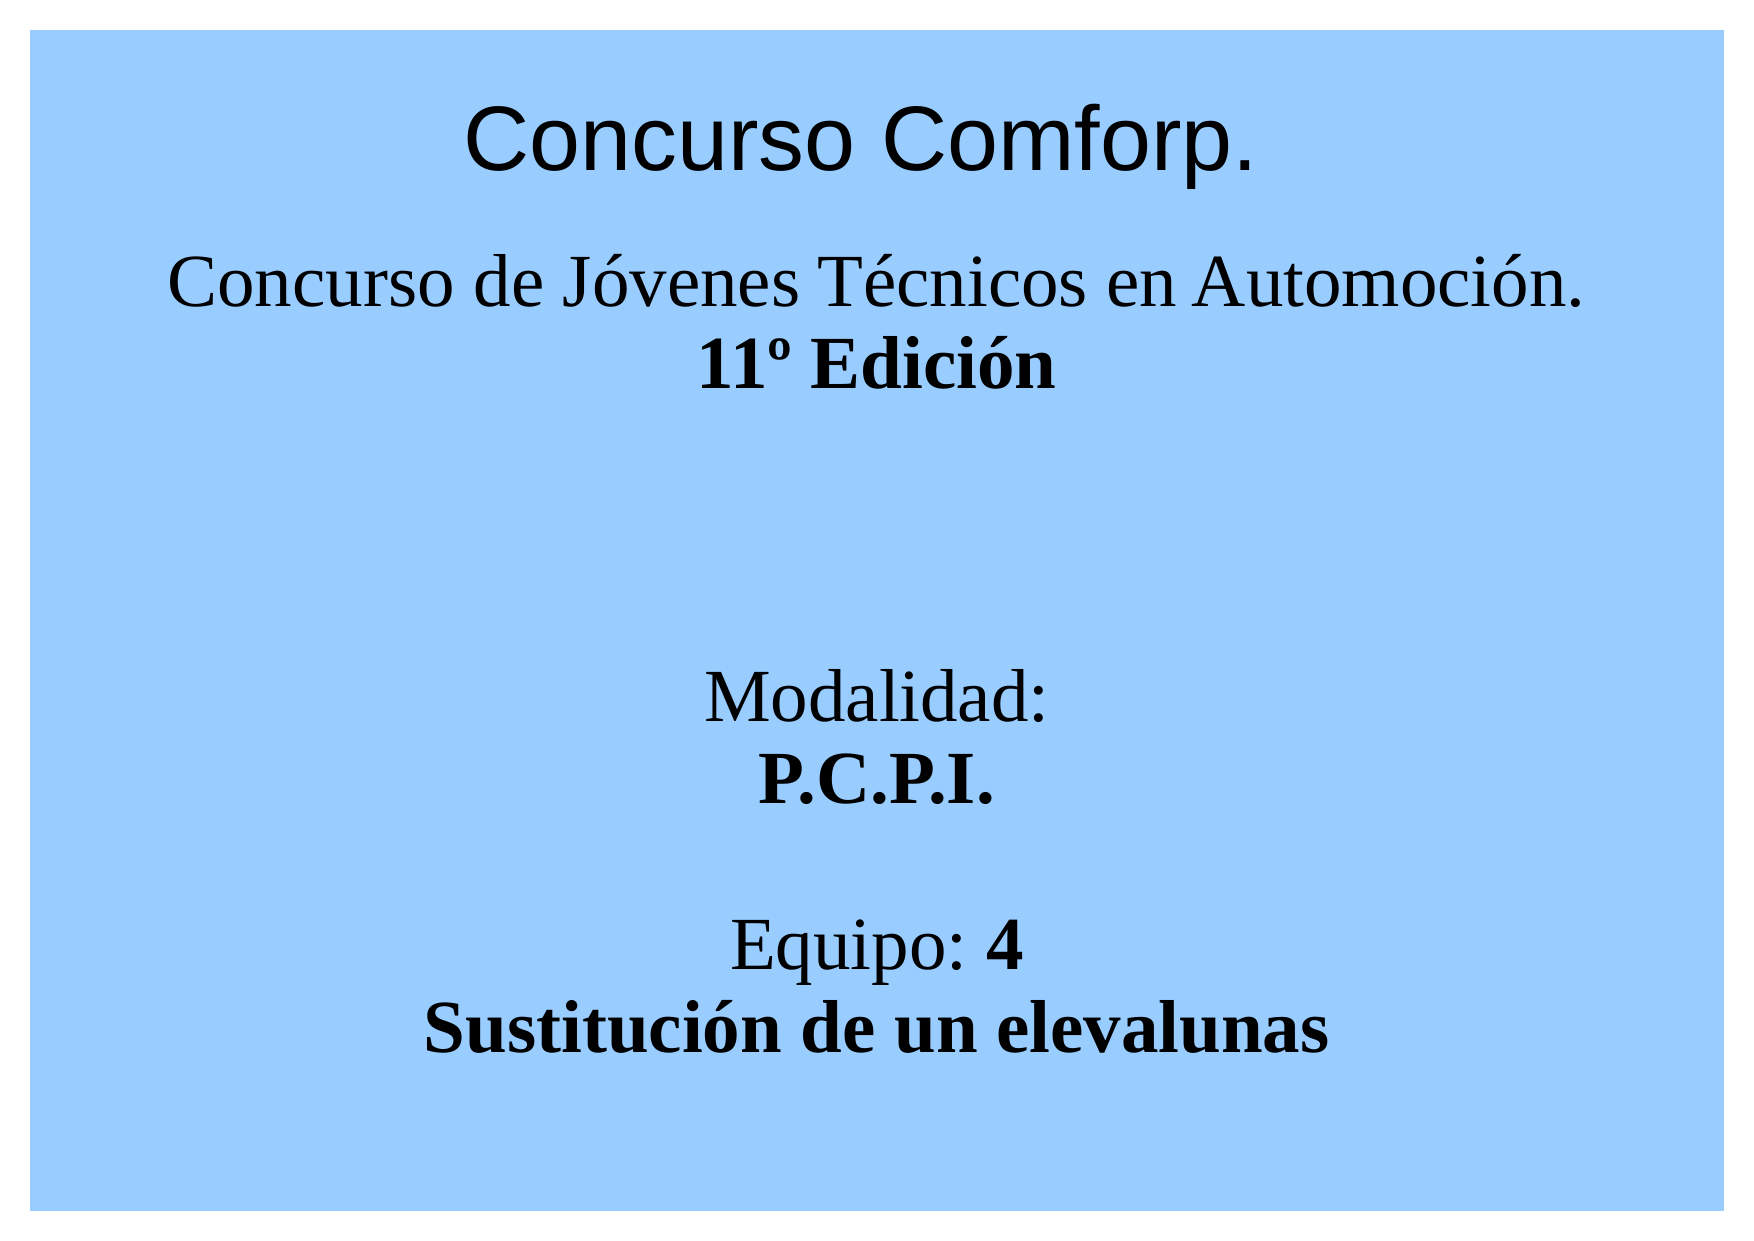

Concurso Comforp.
# Concurso de Jóvenes Técnicos en Automoción.
11º Edición
Modalidad:
P.C.P.I.
Equipo: 4
Sustitución de un elevalunas